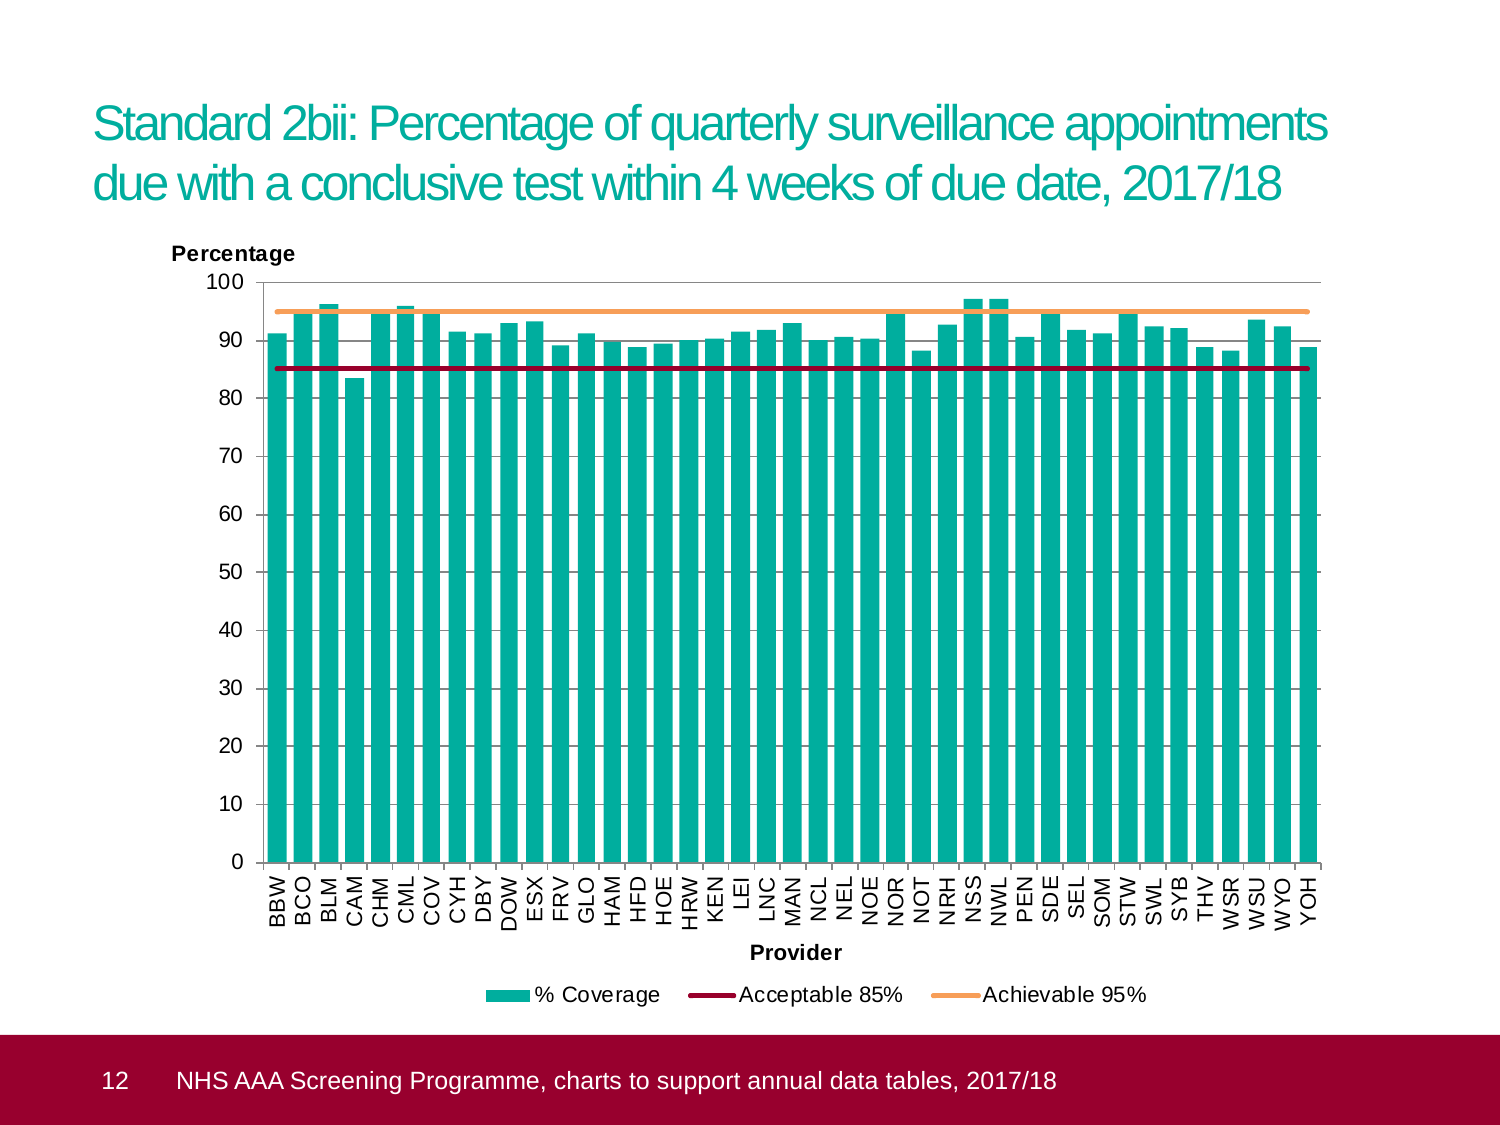

# Standard 2bii: Percentage of quarterly surveillance appointments due with a conclusive test within 4 weeks of due date, 2017/18
NHS AAA Screening Programme, charts to support annual data tables, 2017/18